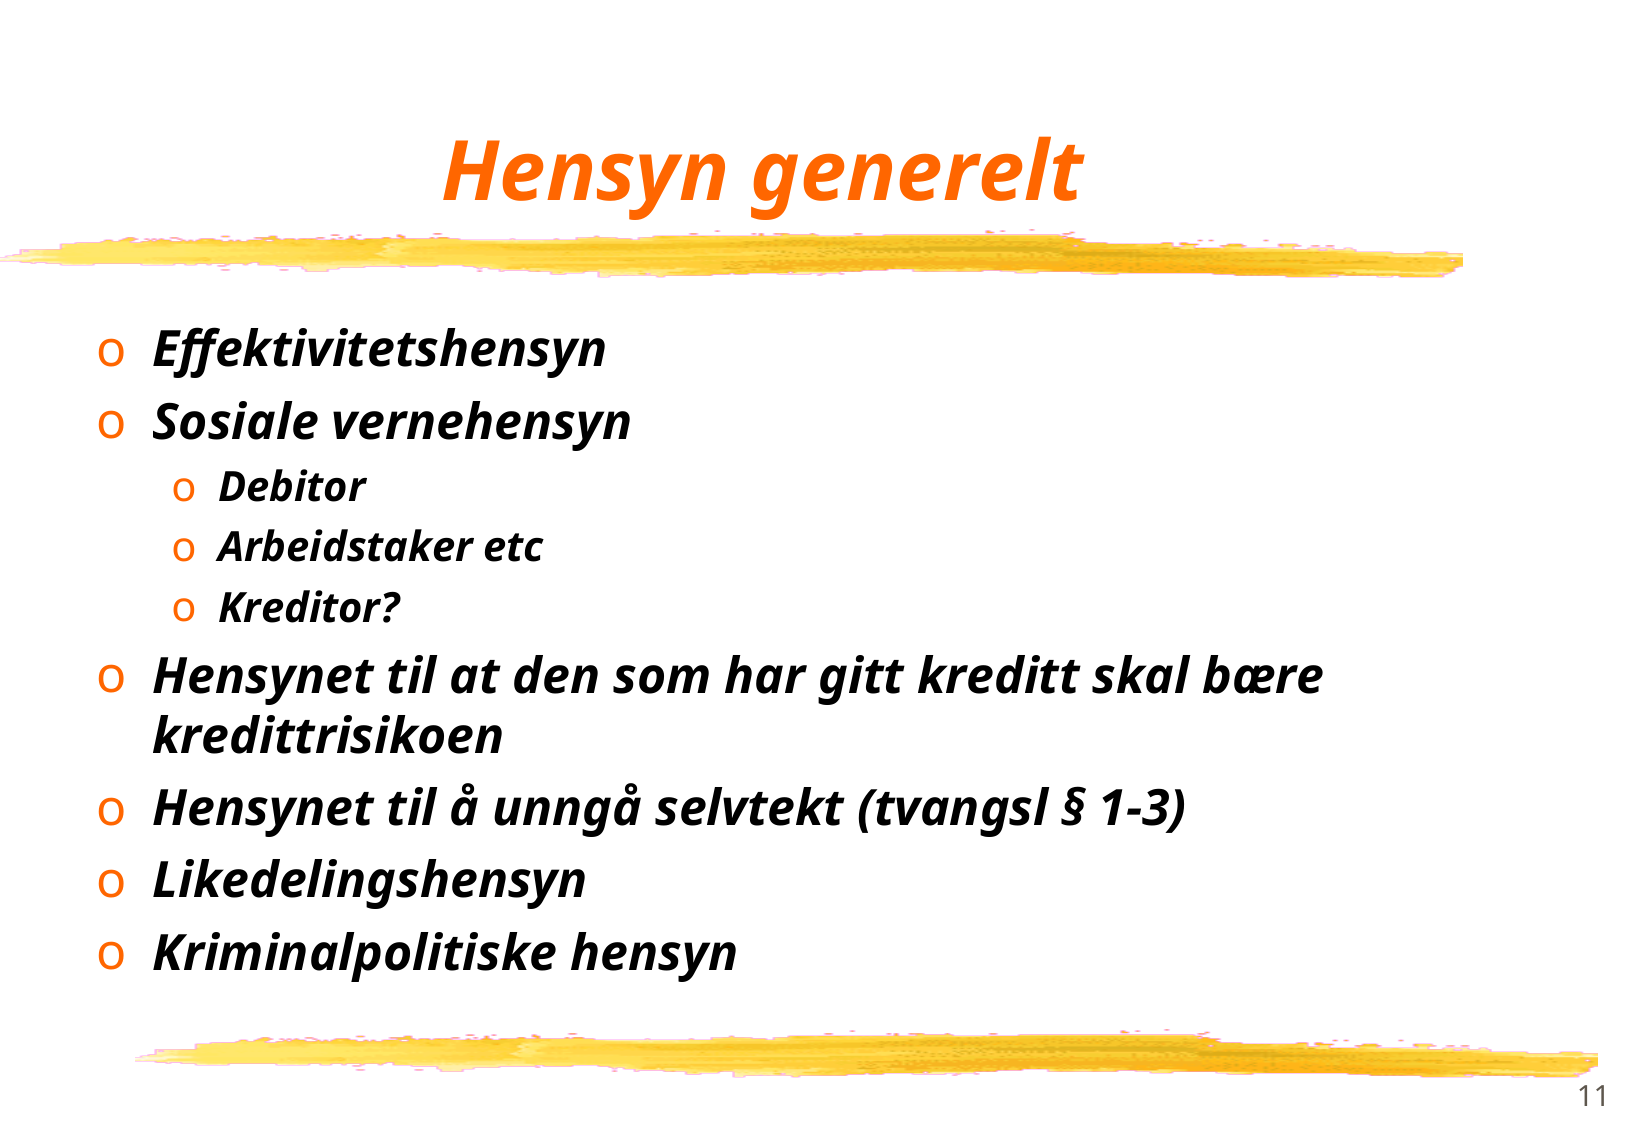

# Hensyn generelt
Effektivitetshensyn
Sosiale vernehensyn
Debitor
Arbeidstaker etc
Kreditor?
Hensynet til at den som har gitt kreditt skal bære kredittrisikoen
Hensynet til å unngå selvtekt (tvangsl § 1-3)
Likedelingshensyn
Kriminalpolitiske hensyn